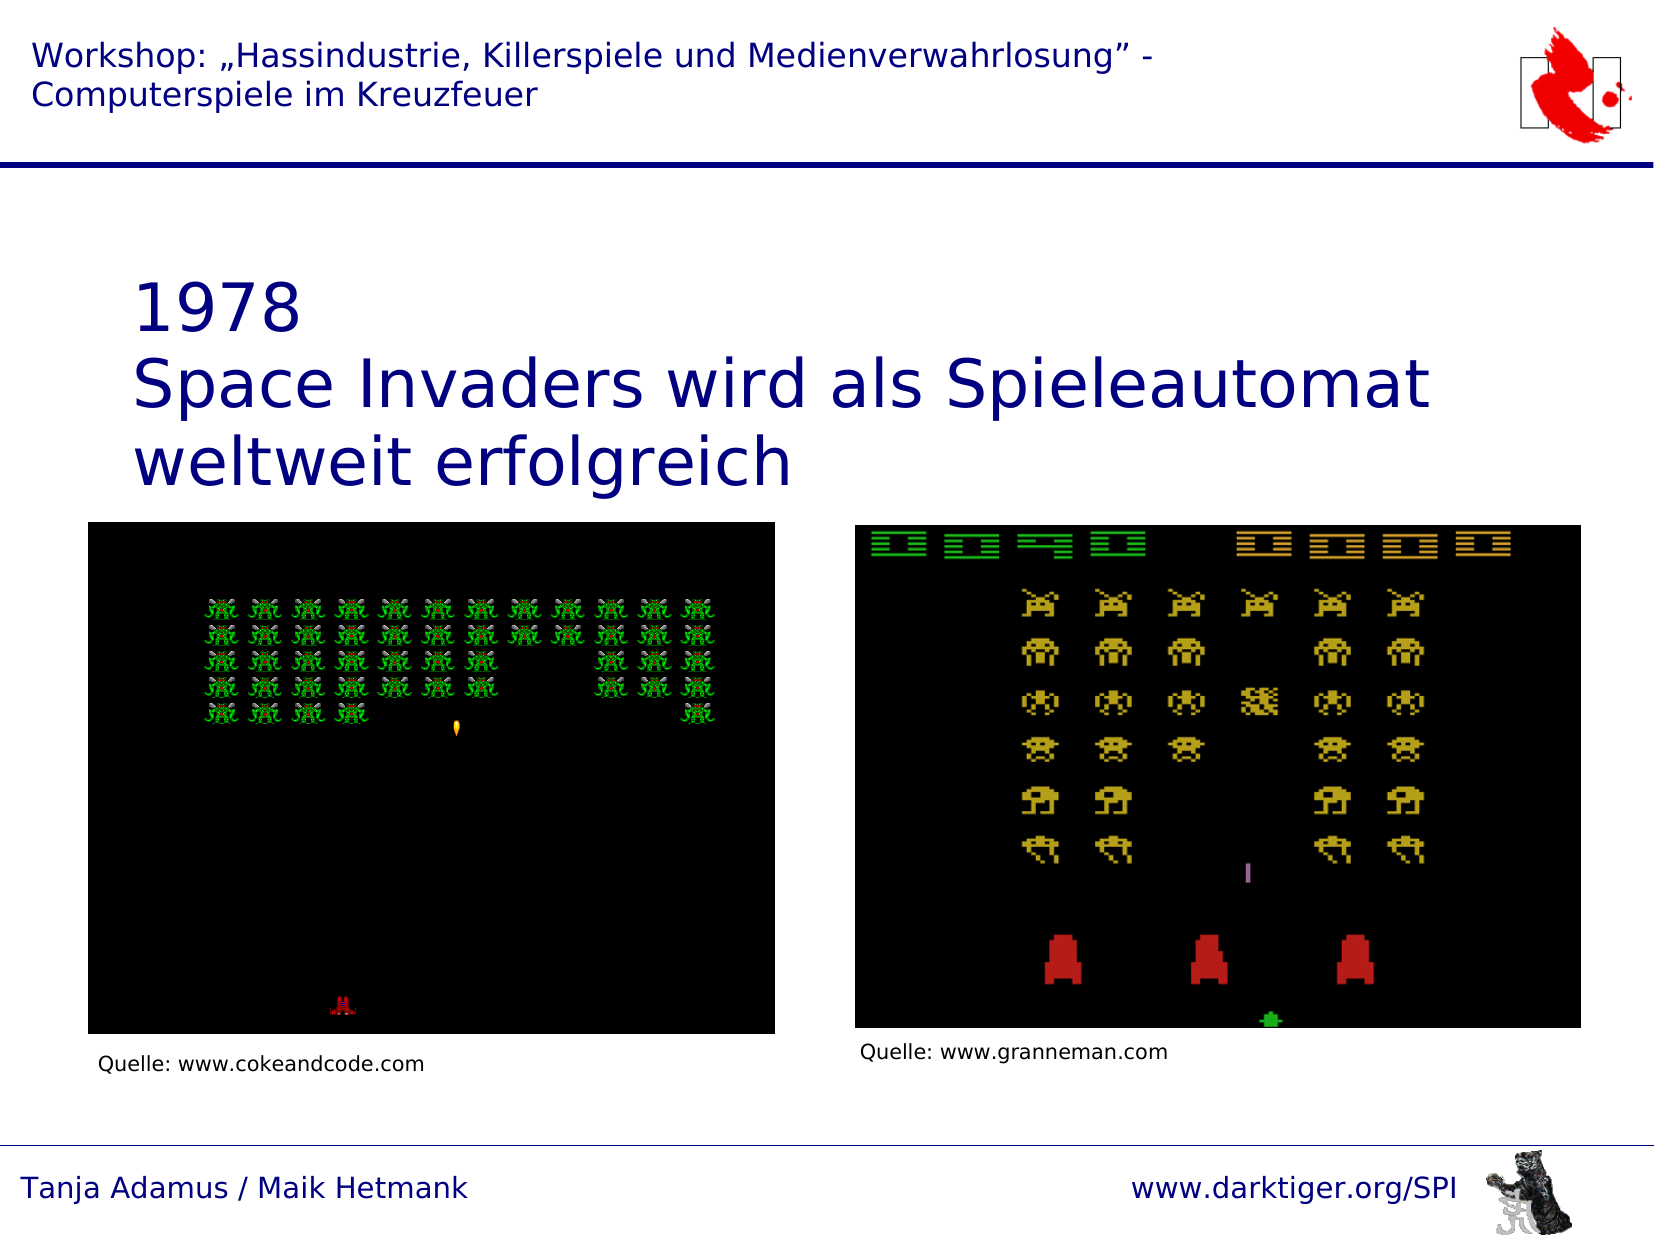

Workshop: „Hassindustrie, Killerspiele und Medienverwahrlosung” - Computerspiele im Kreuzfeuer
1978
Space Invaders wird als Spieleautomat weltweit erfolgreich
Quelle: www.granneman.com
Quelle: www.cokeandcode.com